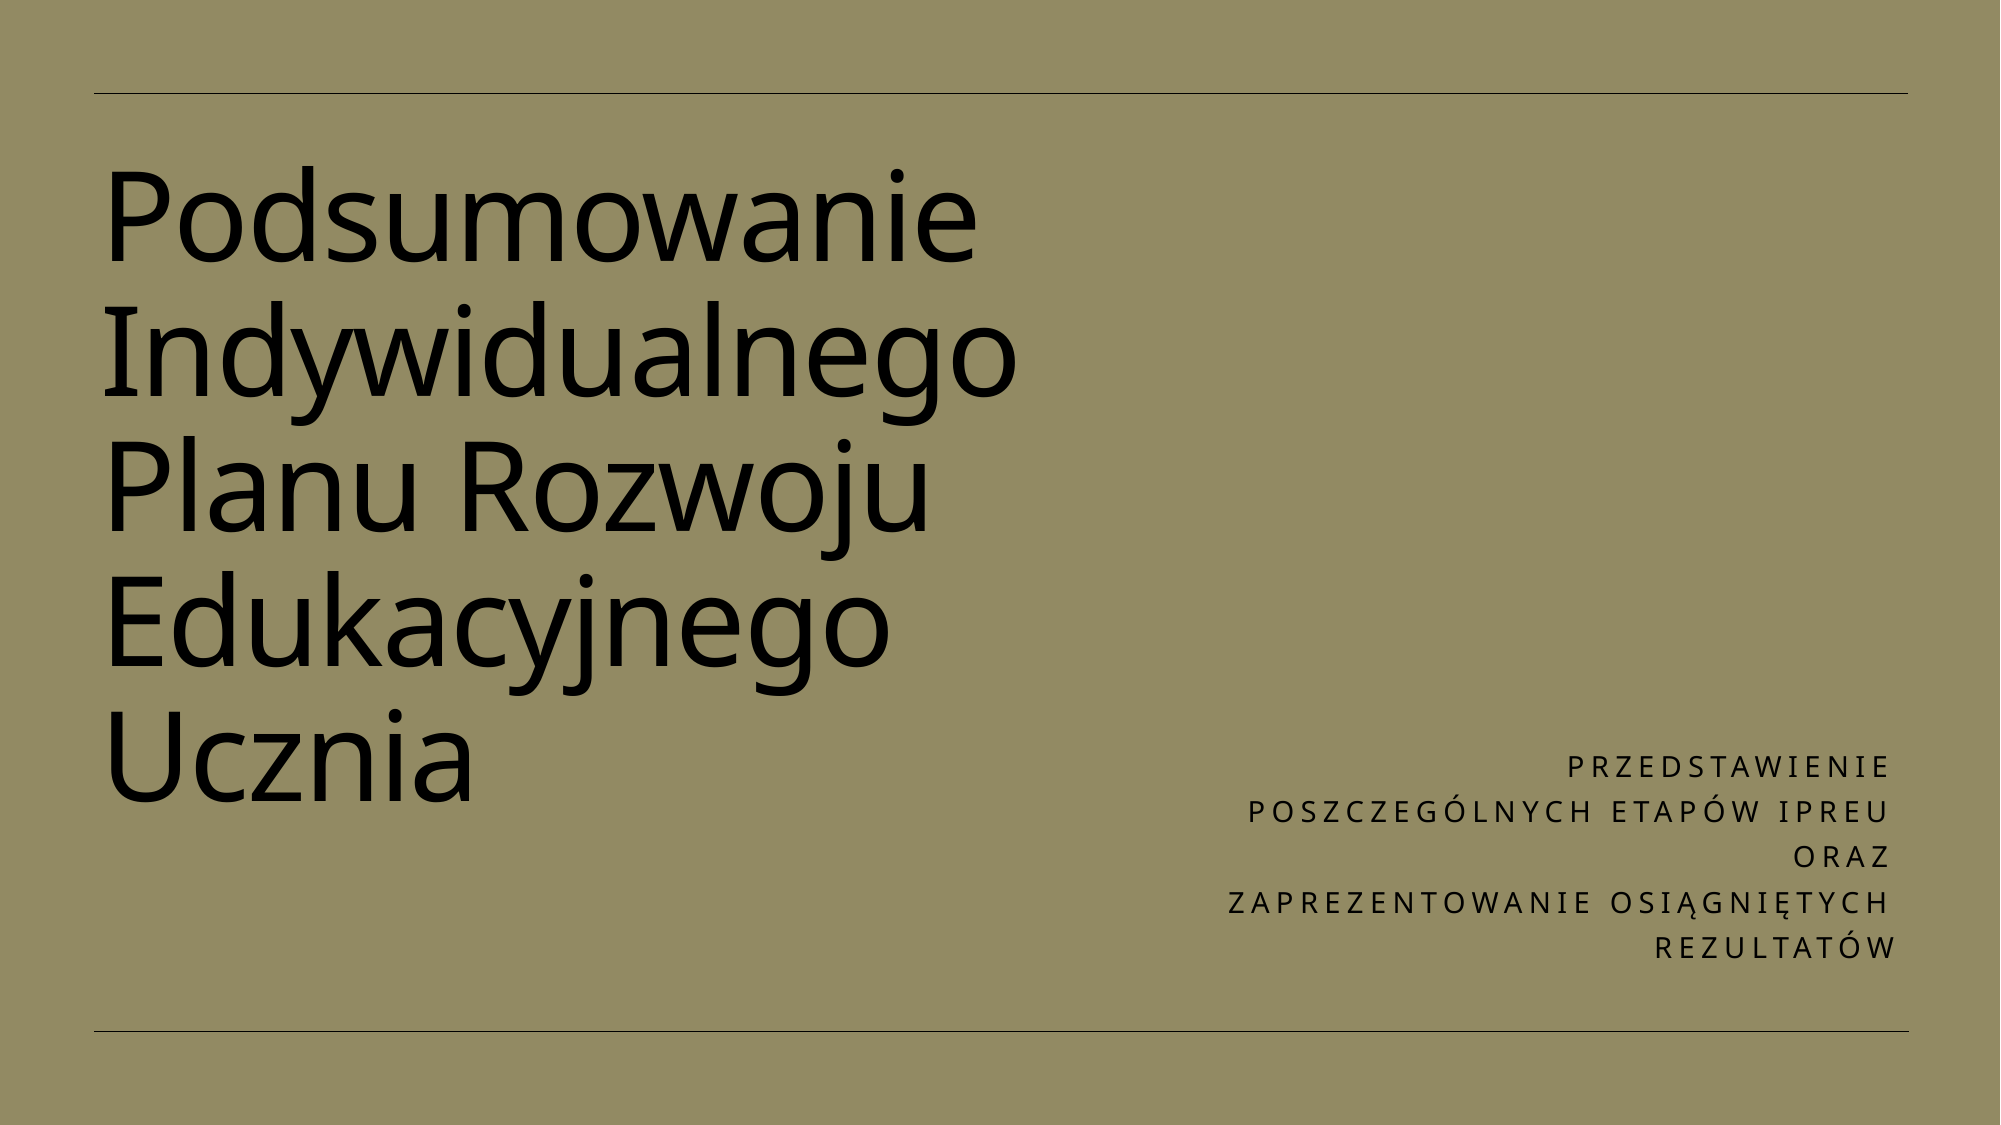

# Podsumowanie Indywidualnego Planu Rozwoju Edukacyjnego Ucznia
 przedstawienie poszczególnych etapów ipreu oraz zaprezentowanie osiągniętych rezultatów